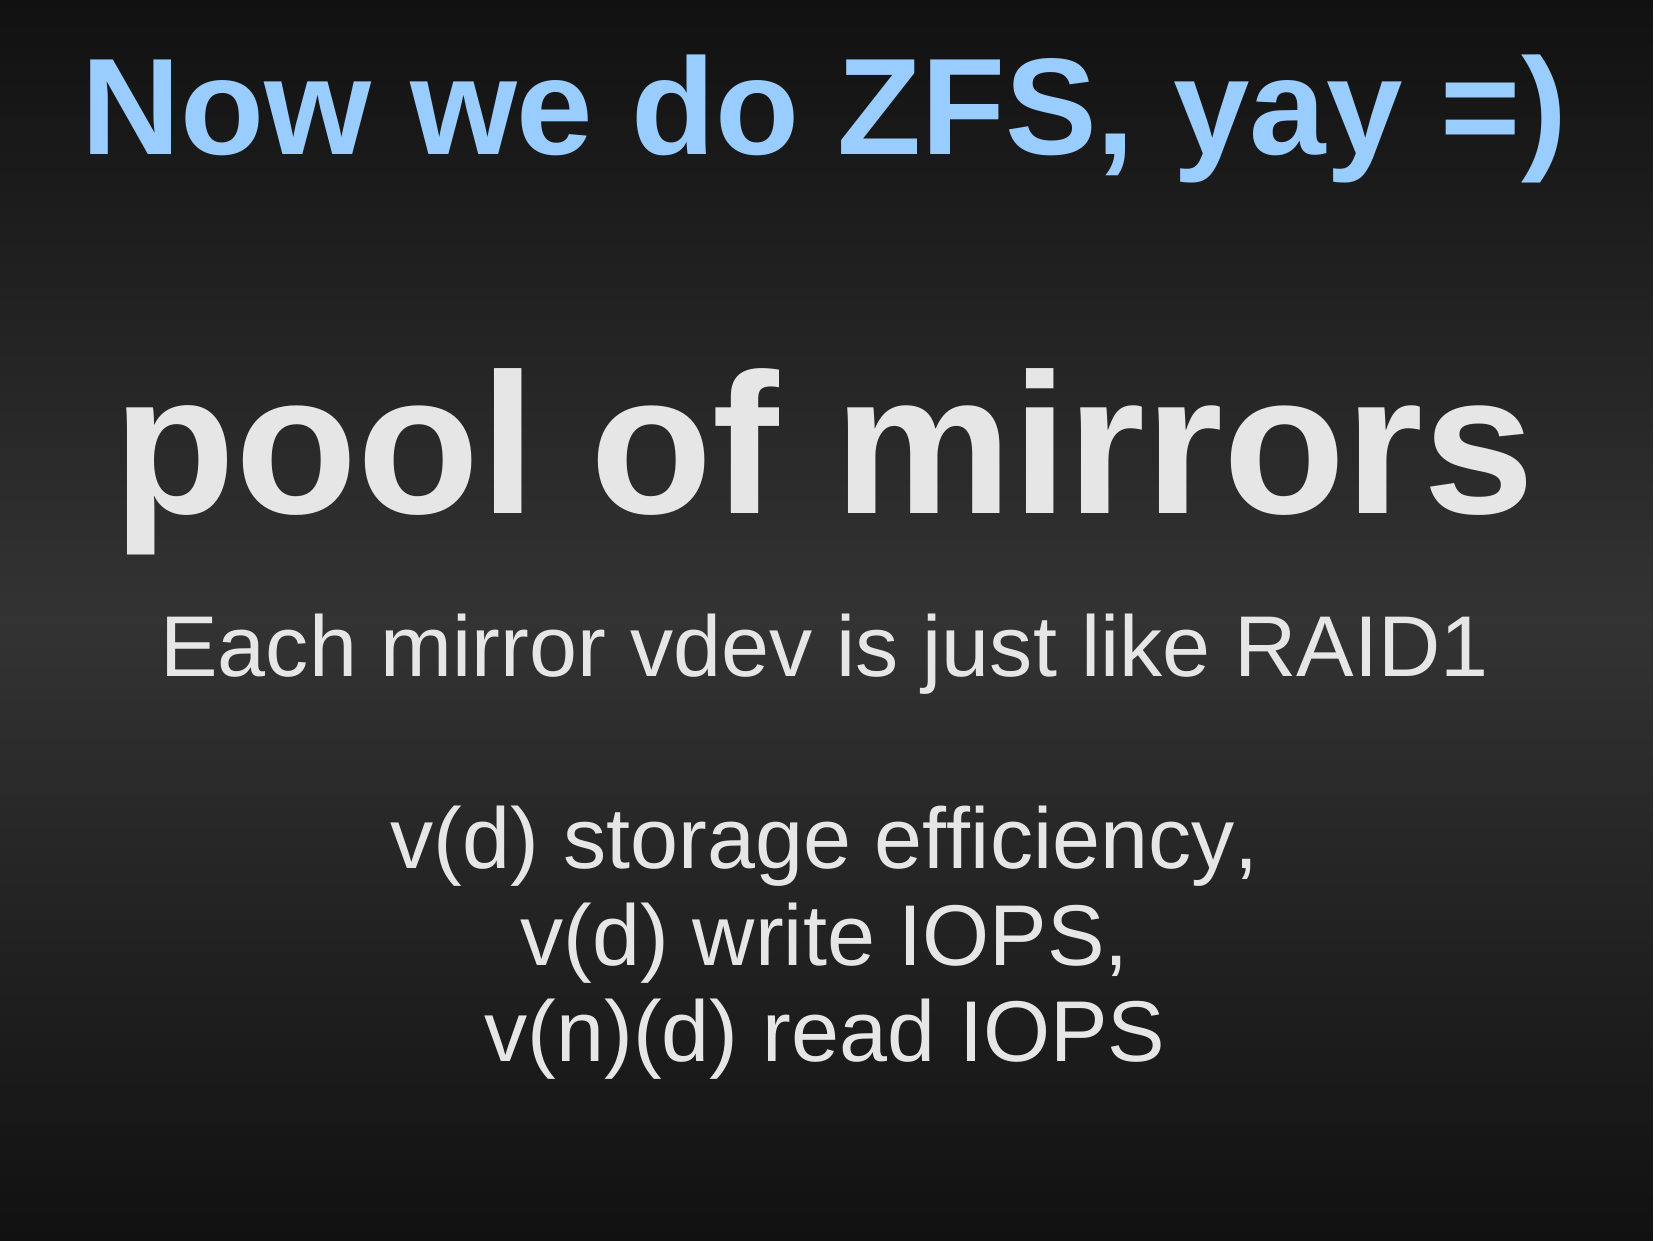

# Now we do ZFS, yay =)
pool of mirrors
Each mirror vdev is just like RAID1
v(d) storage efficiency,
v(d) write IOPS,
v(n)(d) read IOPS